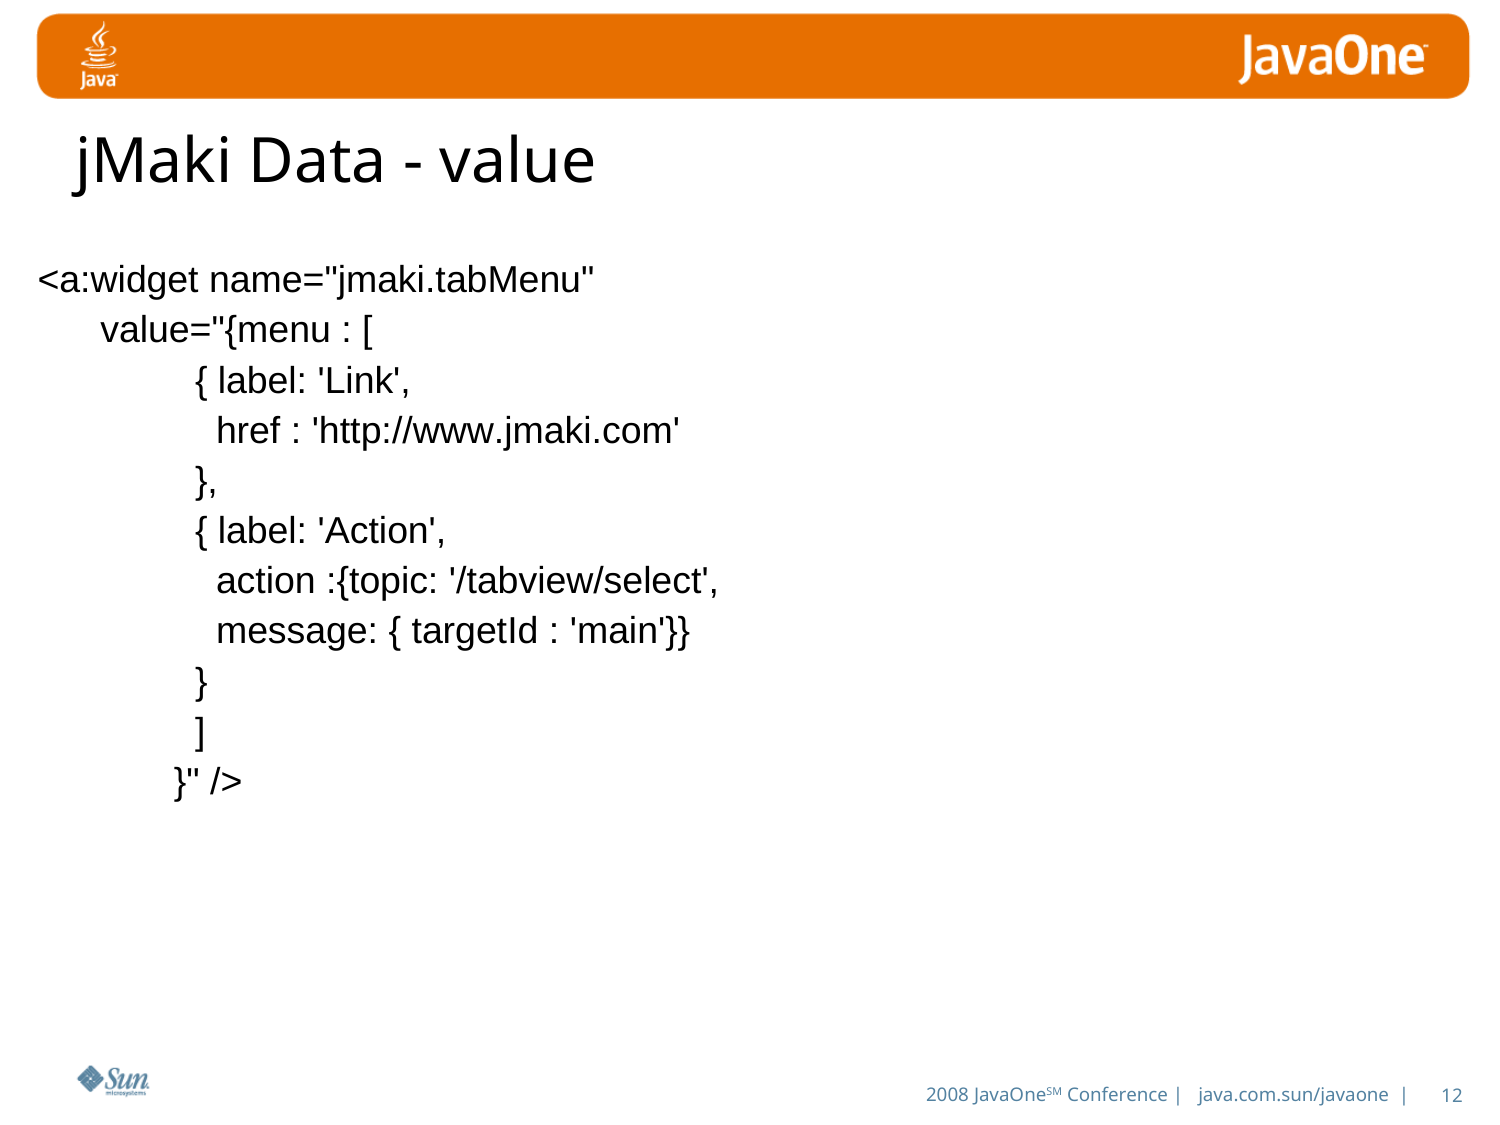

# jMaki Data - value
<a:widget name="jmaki.tabMenu"
 value="{menu : [
 { label: 'Link',
 href : 'http://www.jmaki.com'
 },
 { label: 'Action',
 action :{topic: '/tabview/select',
 message: { targetId : 'main'}}
 }
 ]
 }" />